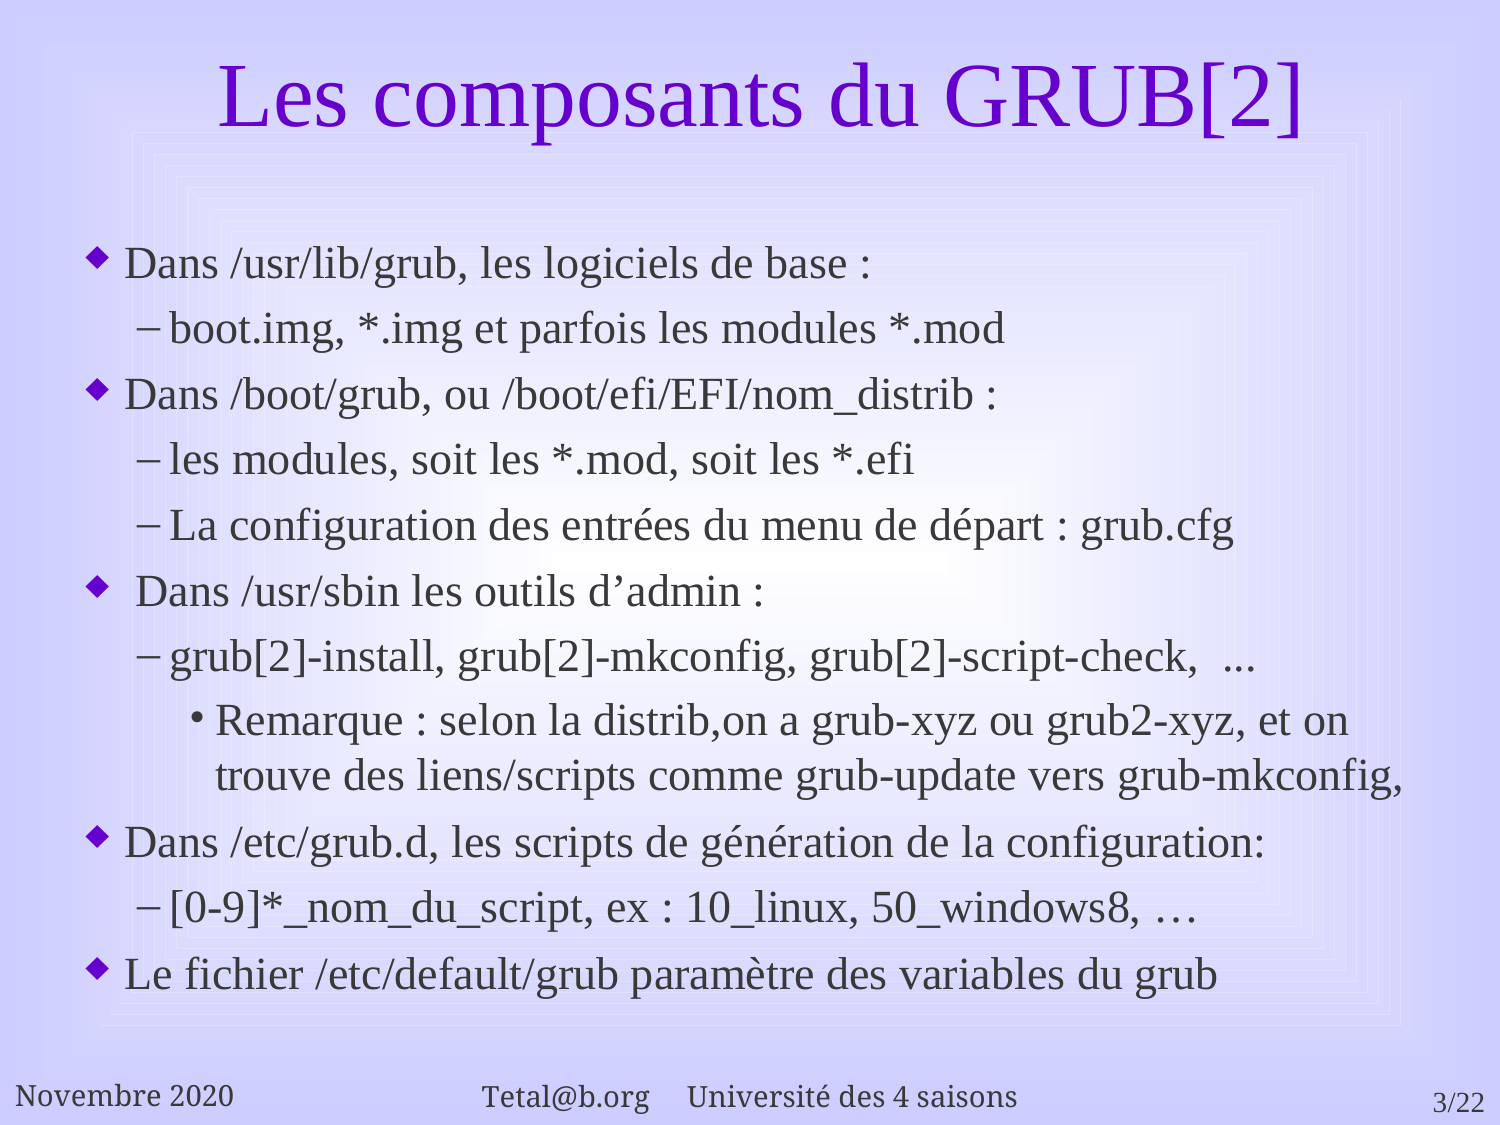

# Les composants du GRUB[2]
Dans /usr/lib/grub, les logiciels de base :
boot.img, *.img et parfois les modules *.mod
Dans /boot/grub, ou /boot/efi/EFI/nom_distrib :
les modules, soit les *.mod, soit les *.efi
La configuration des entrées du menu de départ : grub.cfg
 Dans /usr/sbin les outils d’admin :
grub[2]-install, grub[2]-mkconfig, grub[2]-script-check, ...
Remarque : selon la distrib,on a grub-xyz ou grub2-xyz, et on trouve des liens/scripts comme grub-update vers grub-mkconfig,
Dans /etc/grub.d, les scripts de génération de la configuration:
[0-9]*_nom_du_script, ex : 10_linux, 50_windows8, …
Le fichier /etc/default/grub paramètre des variables du grub
Novembre 2020
Tetal@b.org Université des 4 saisons
3